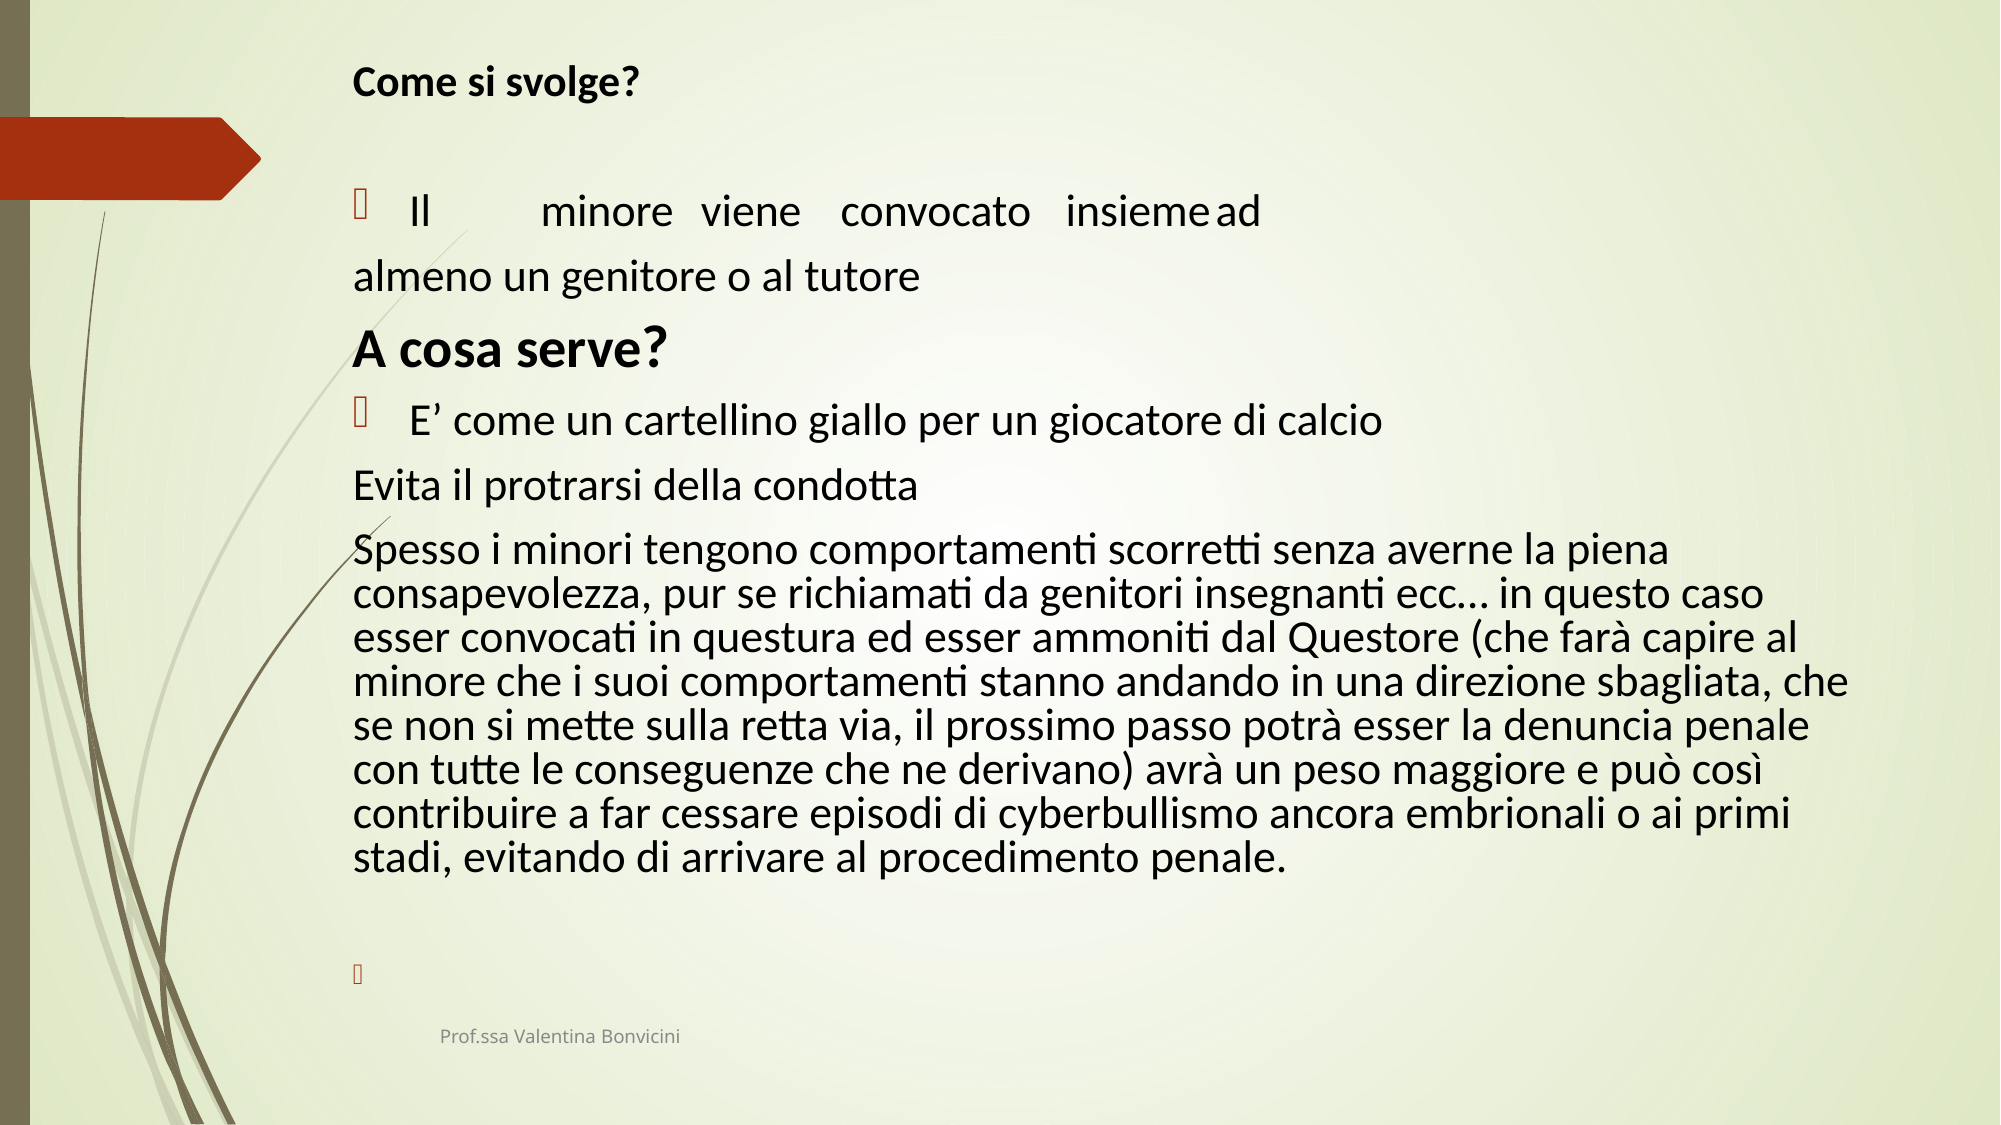

# Come si svolge?
Il	minore	 viene	convocato	insieme	ad
almeno un genitore o al tutore
A cosa serve?
E’ come un cartellino giallo per un giocatore di calcio
Evita il protrarsi della condotta
Spesso i minori tengono comportamenti scorretti senza averne la piena consapevolezza, pur se richiamati da genitori insegnanti ecc… in questo caso esser convocati in questura ed esser ammoniti dal Questore (che farà capire al minore che i suoi comportamenti stanno andando in una direzione sbagliata, che se non si mette sulla retta via, il prossimo passo potrà esser la denuncia penale con tutte le conseguenze che ne derivano) avrà un peso maggiore e può così contribuire a far cessare episodi di cyberbullismo ancora embrionali o ai primi stadi, evitando di arrivare al procedimento penale.
Prof.ssa Valentina Bonvicini